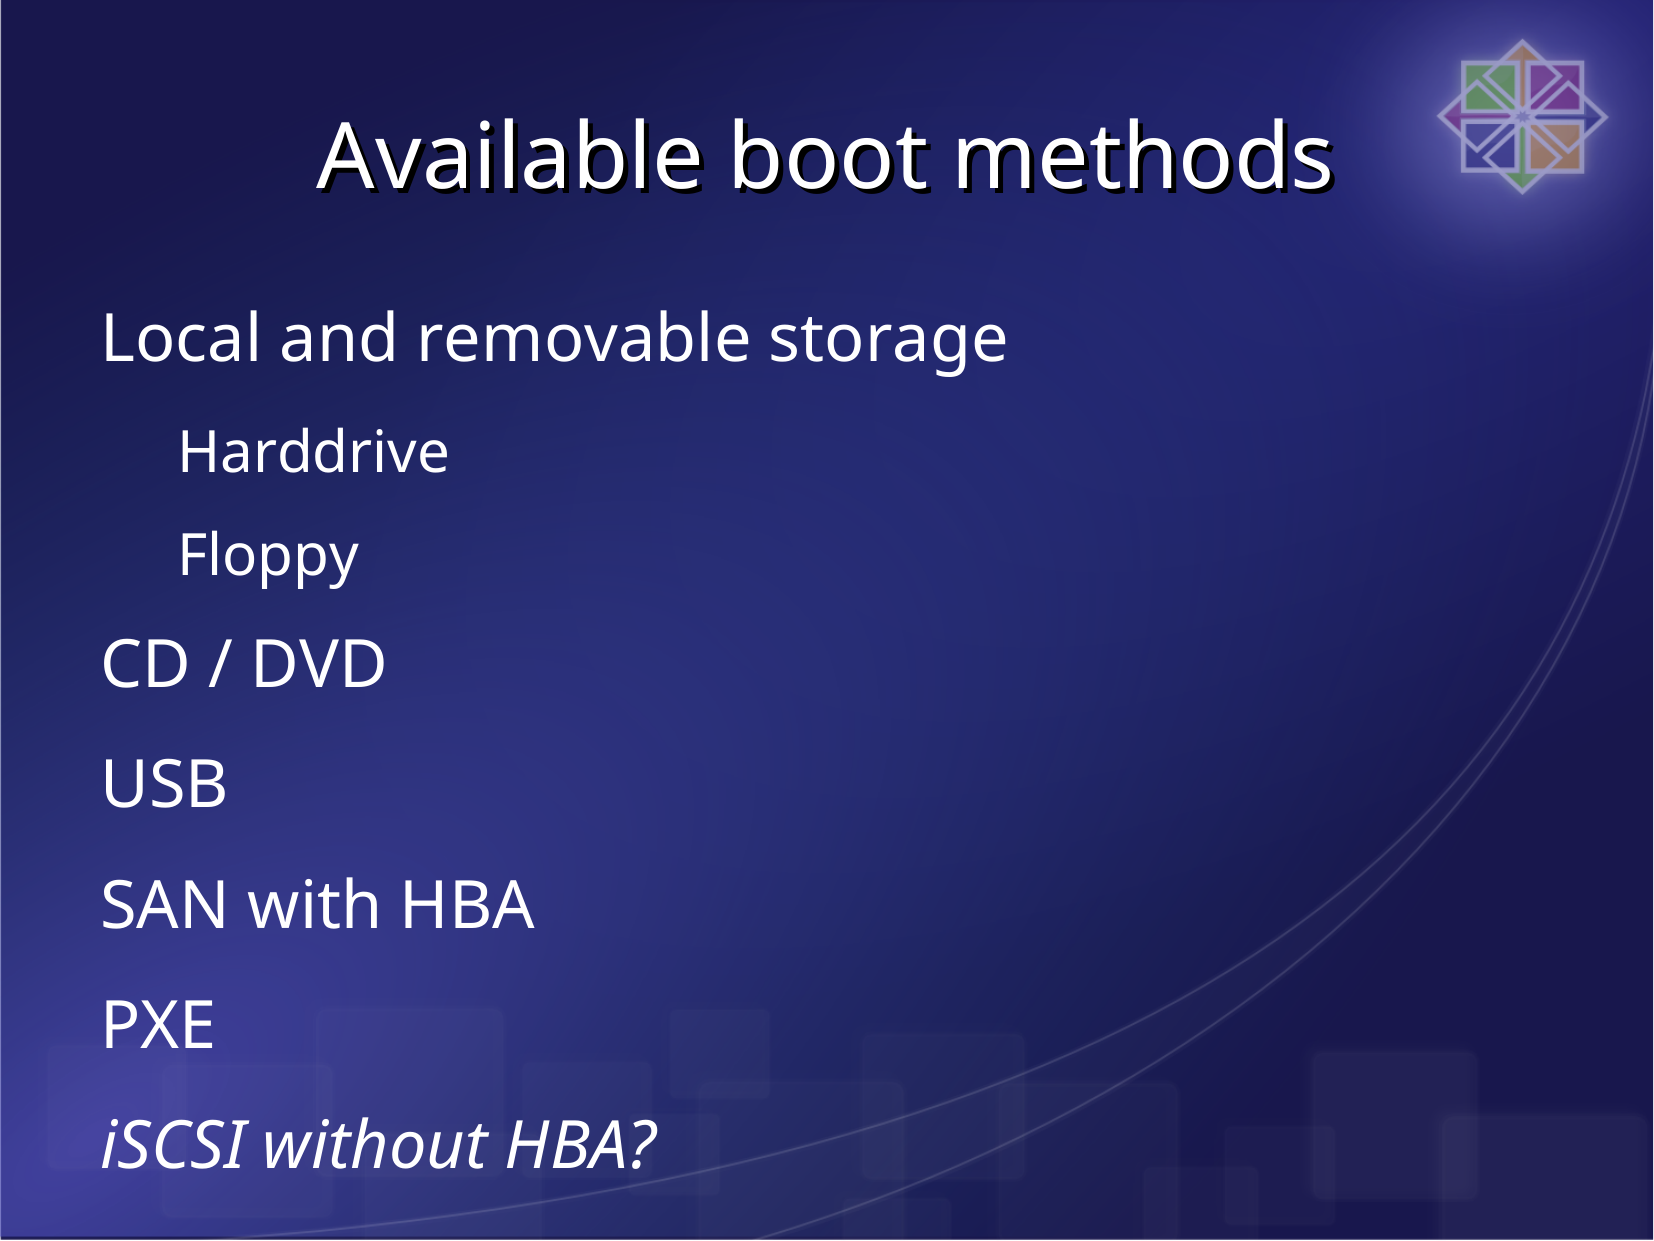

# Available boot methods
Local and removable storage
Harddrive
Floppy
CD / DVD
USB
SAN with HBA
PXE
iSCSI without HBA?